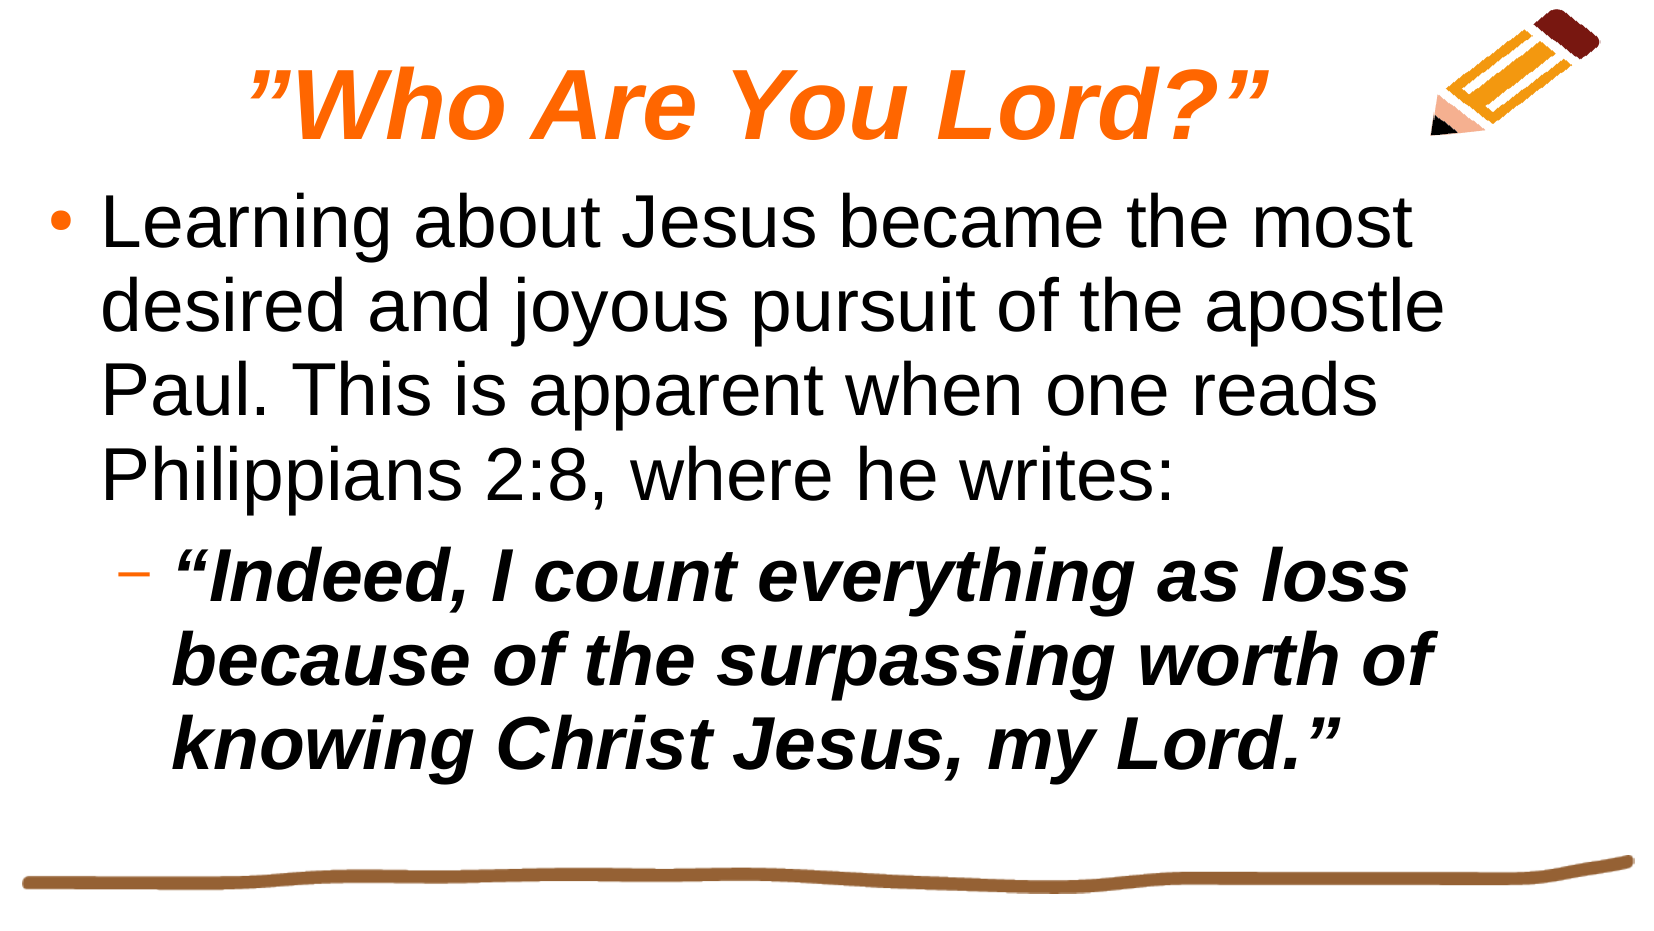

# ”Who Are You Lord?”
Learning about Jesus became the most desired and joyous pursuit of the apostle Paul. This is apparent when one reads Philippians 2:8, where he writes:
“Indeed, I count everything as loss because of the surpassing worth of knowing Christ Jesus, my Lord.”